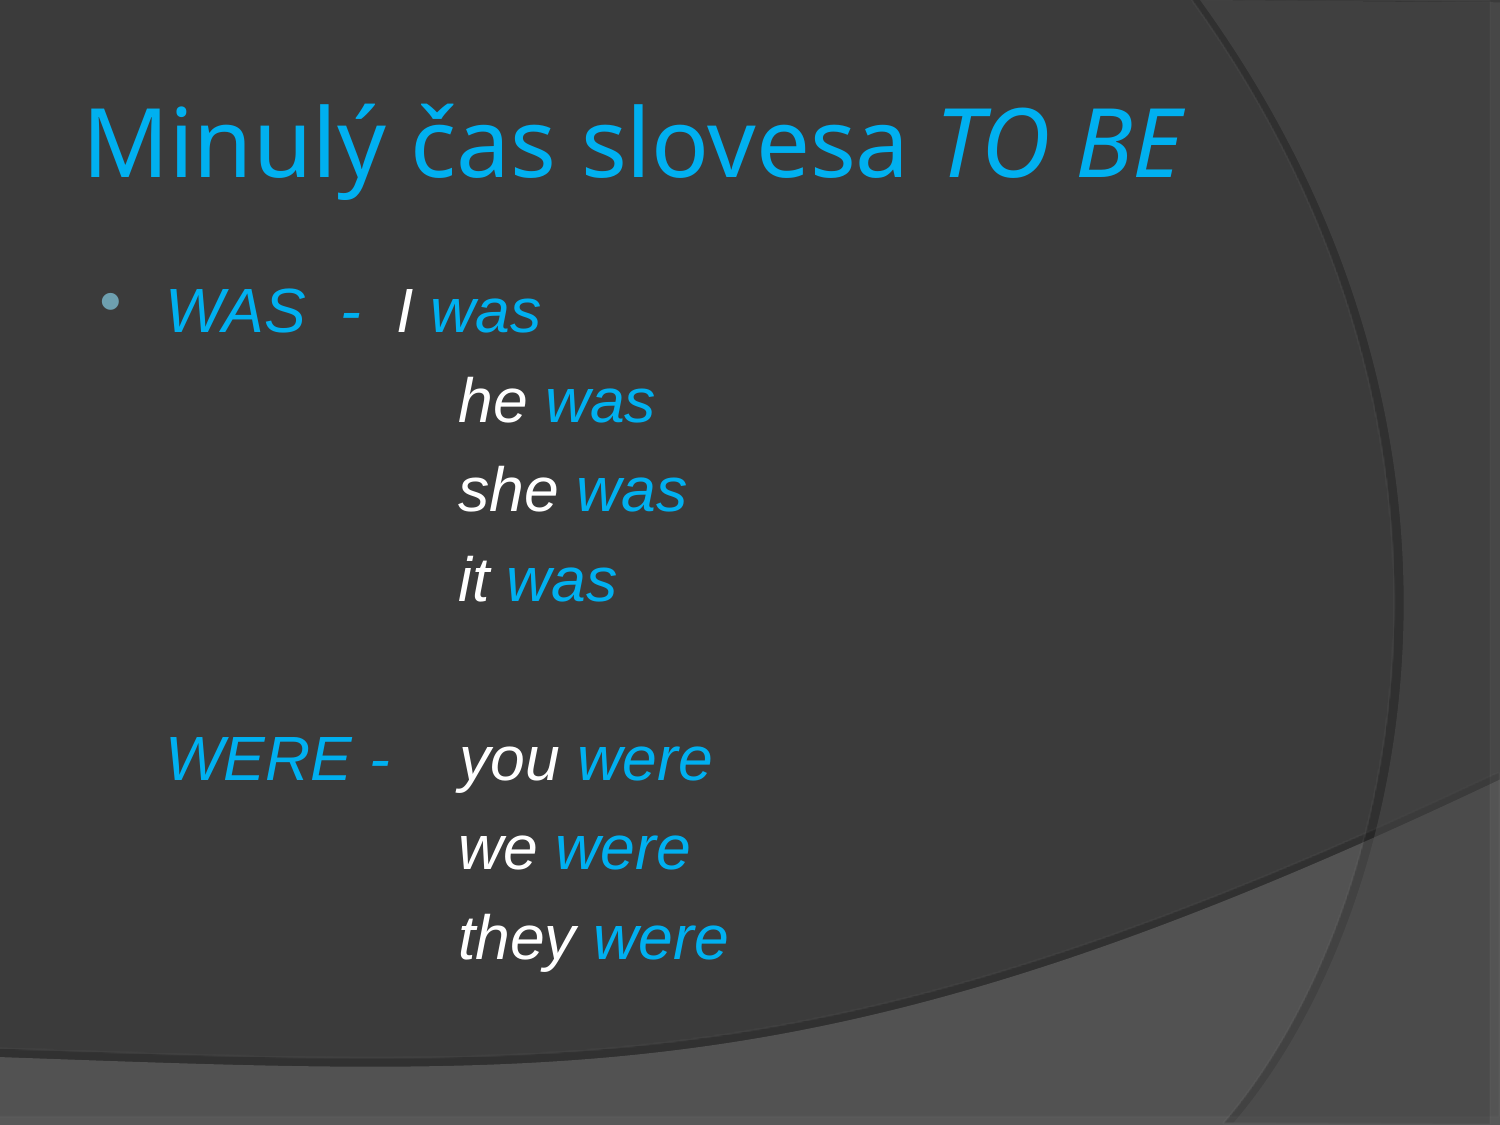

# Minulý čas slovesa TO BE
WAS - I was
 he was
 she was
 it was
WERE - you were
 we were
 they were